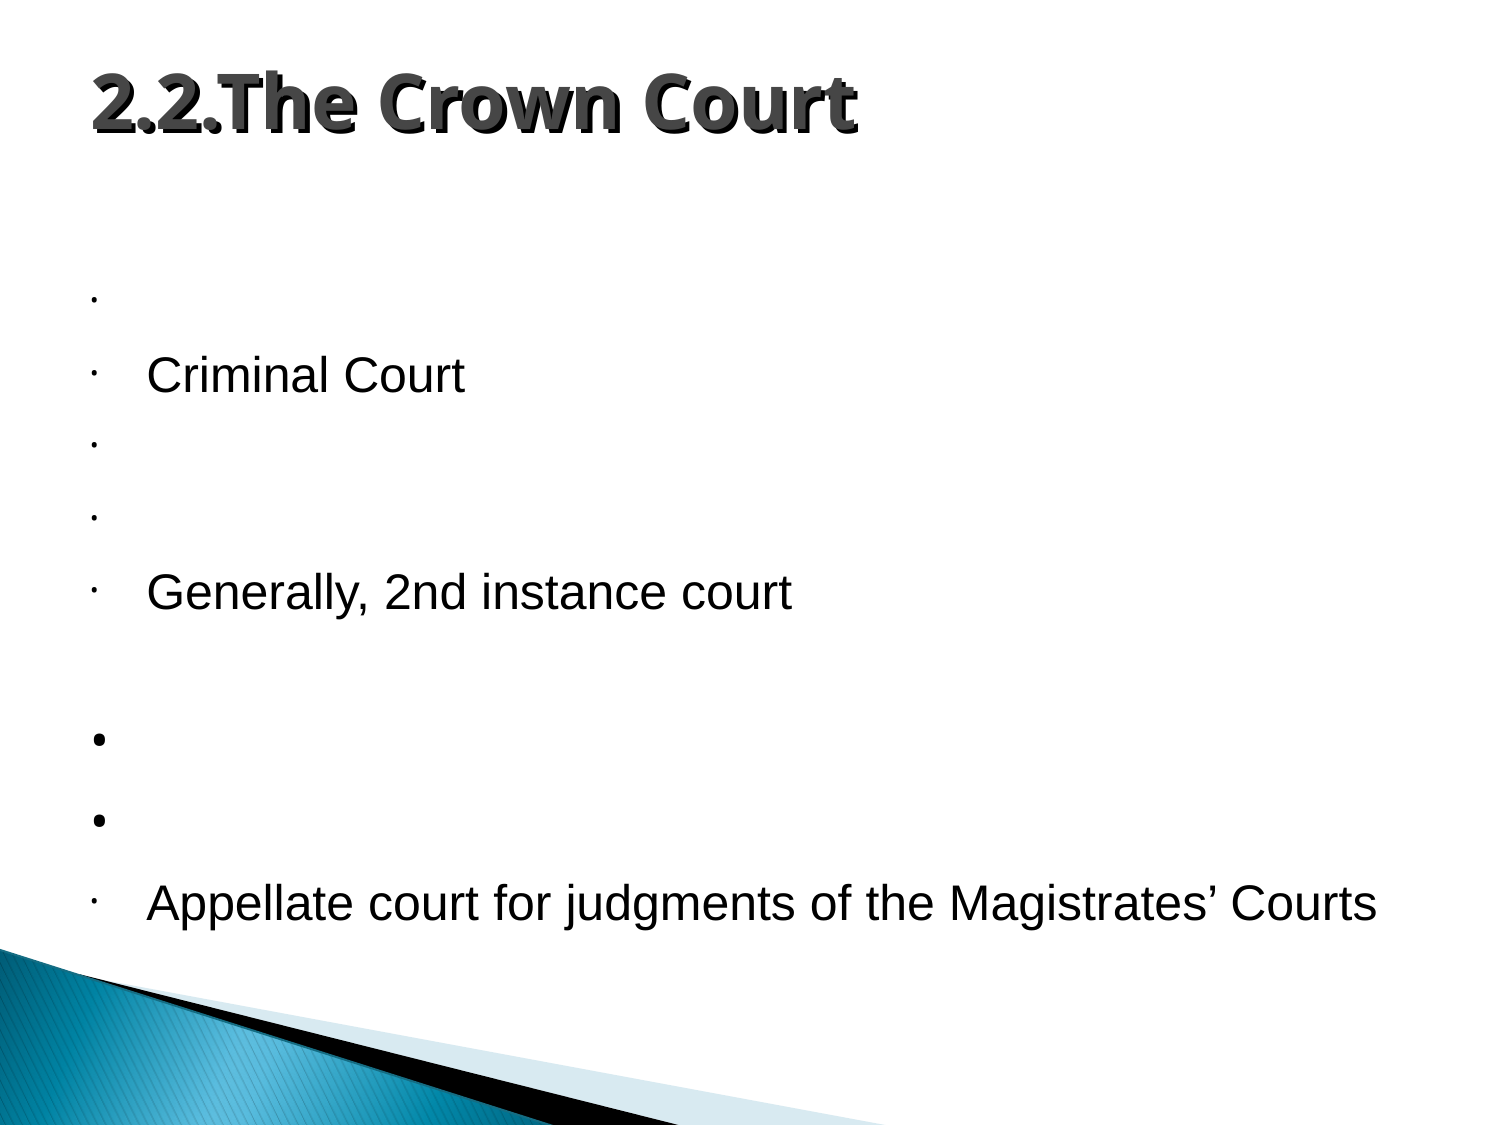

# 2.2.The Crown Court
Criminal Court
Generally, 2nd instance court
Appellate court for judgments of the Magistrates’ Courts